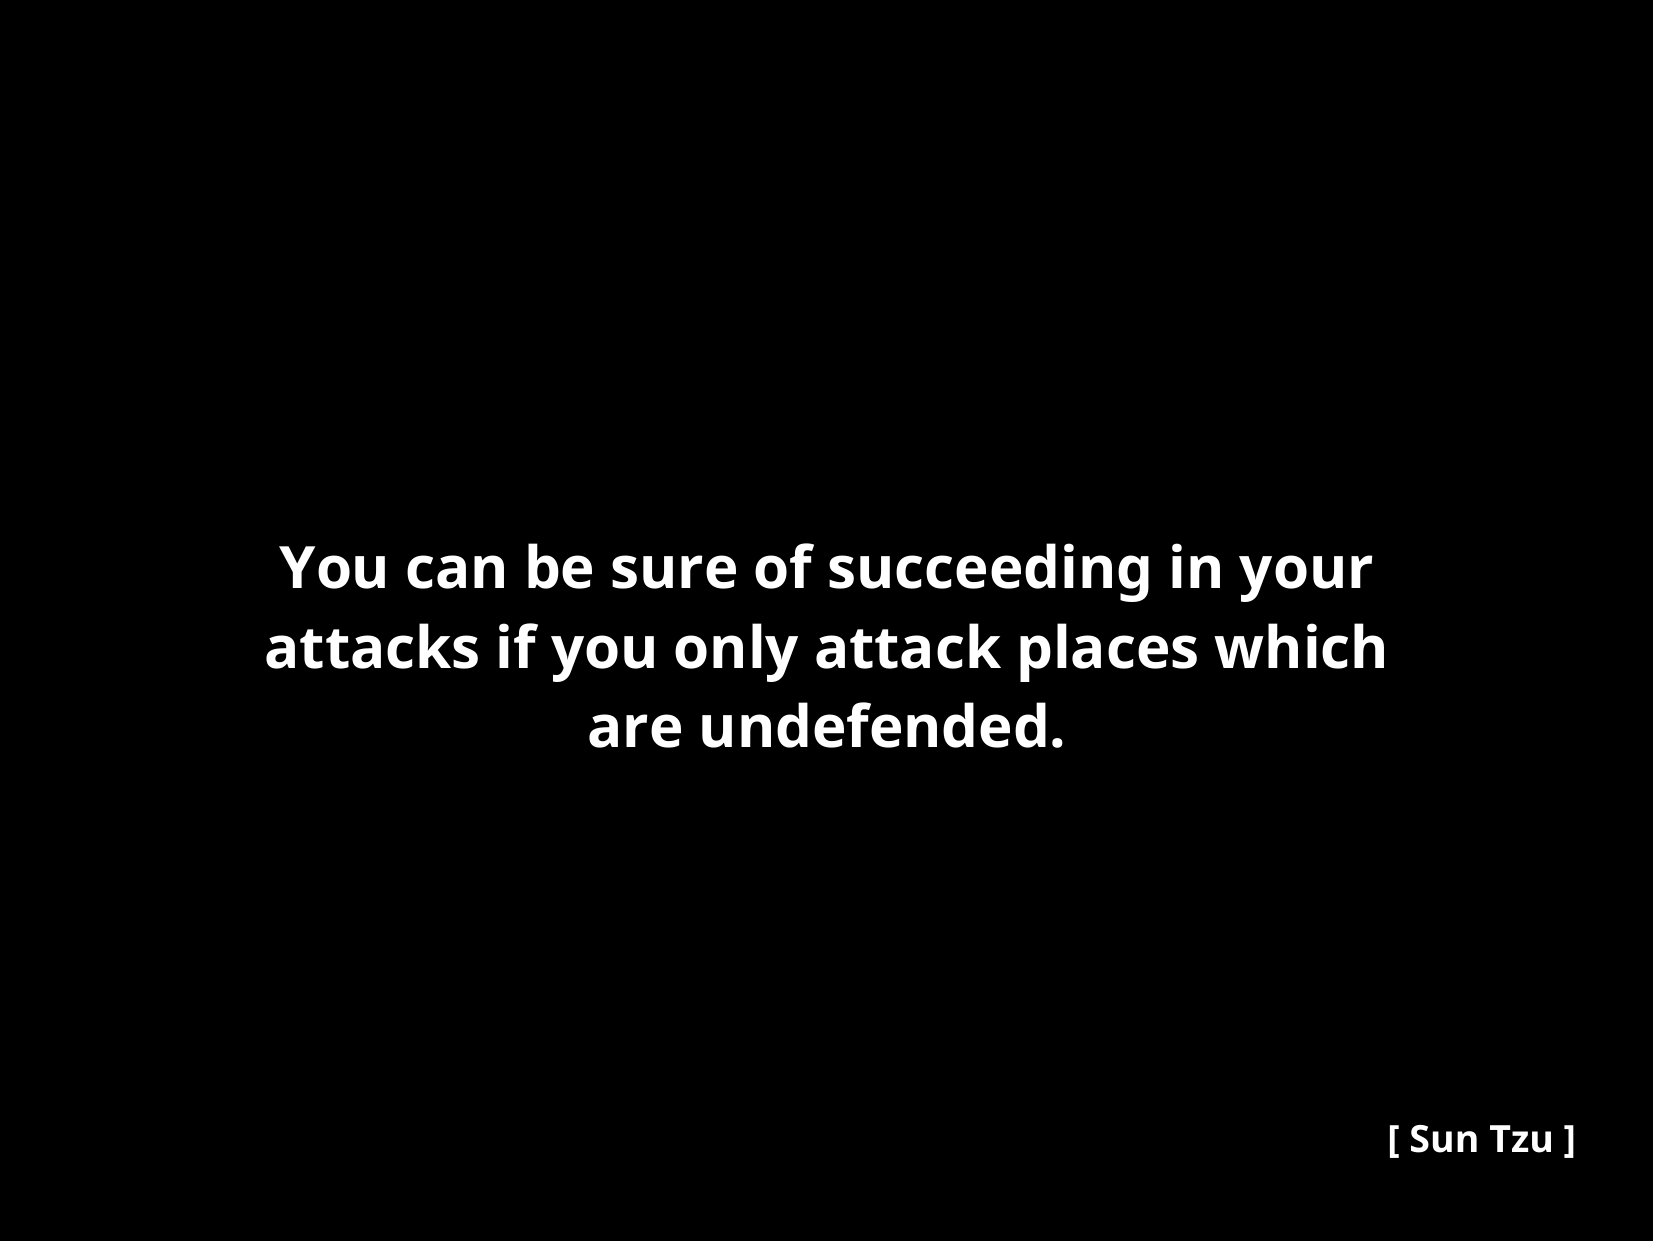

You can be sure of succeeding in your attacks if you only attack places which are undefended.
[ Sun Tzu ]